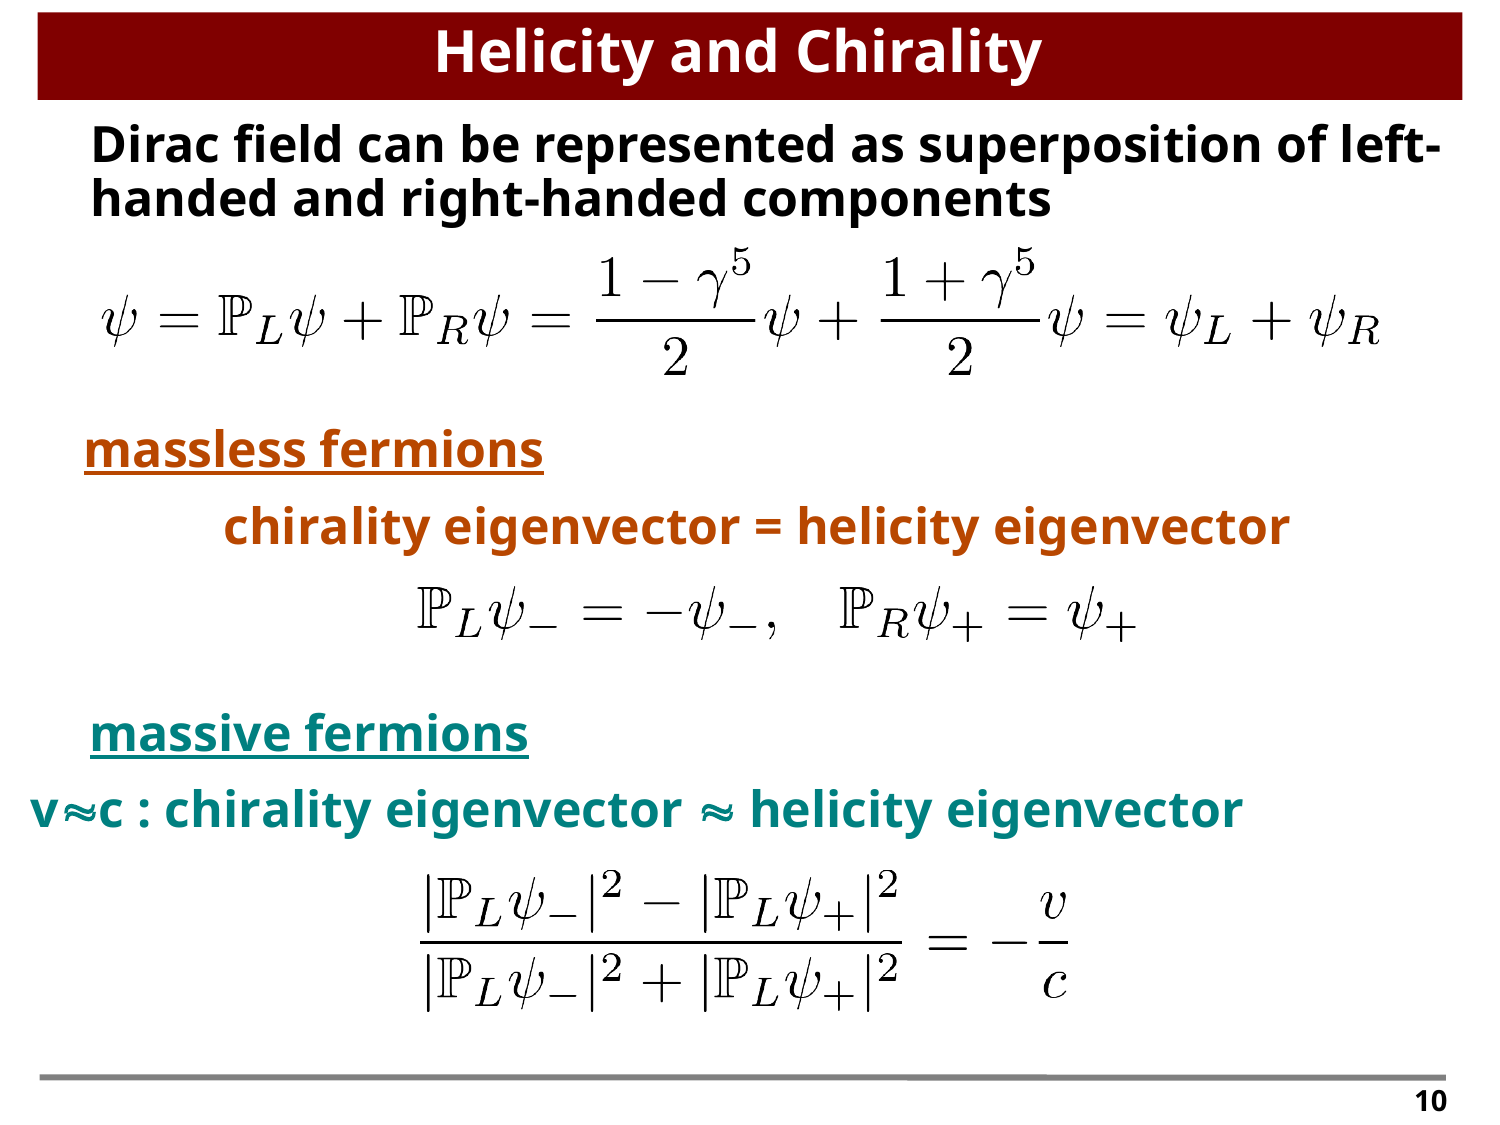

# Helicity and Chirality
 	Dirac field can be represented as superposition of left-handed and right-handed components
massless fermions
chirality eigenvector = helicity eigenvector
massive fermions
v»c : chirality eigenvector » helicity eigenvector